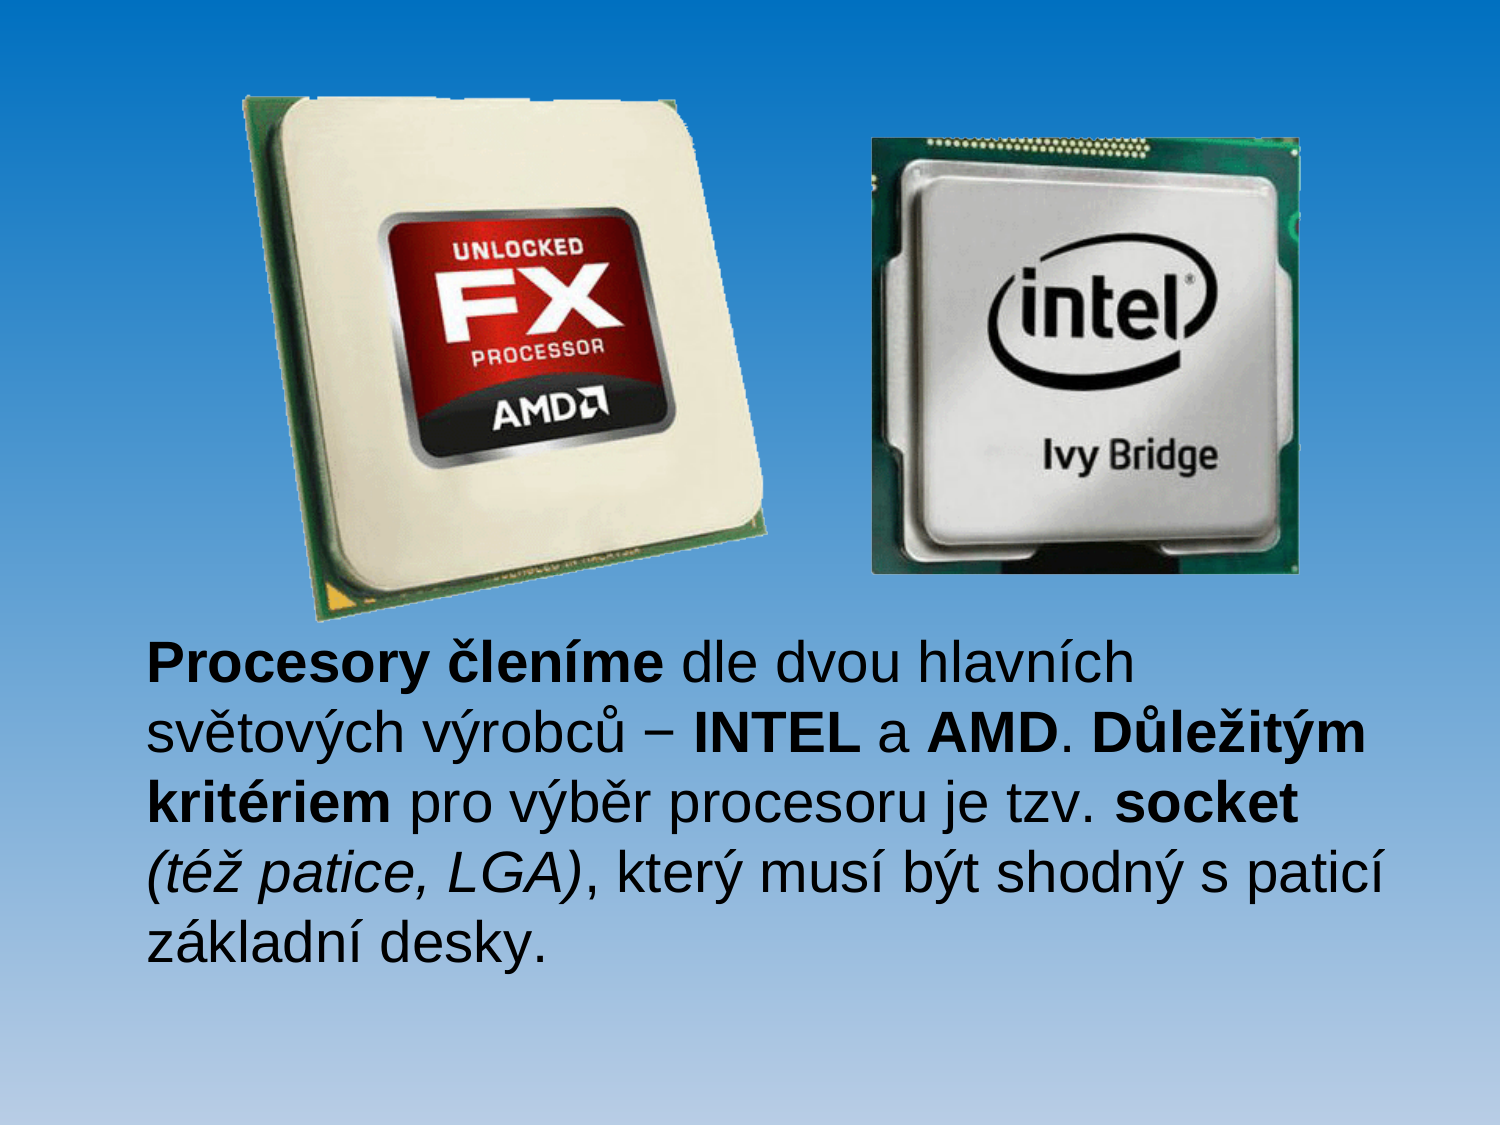

# Procesory členíme dle dvou hlavních světových výrobců − INTEL a AMD. Důležitým kritériem pro výběr procesoru je tzv. socket (též patice, LGA), který musí být shodný s paticí základní desky.